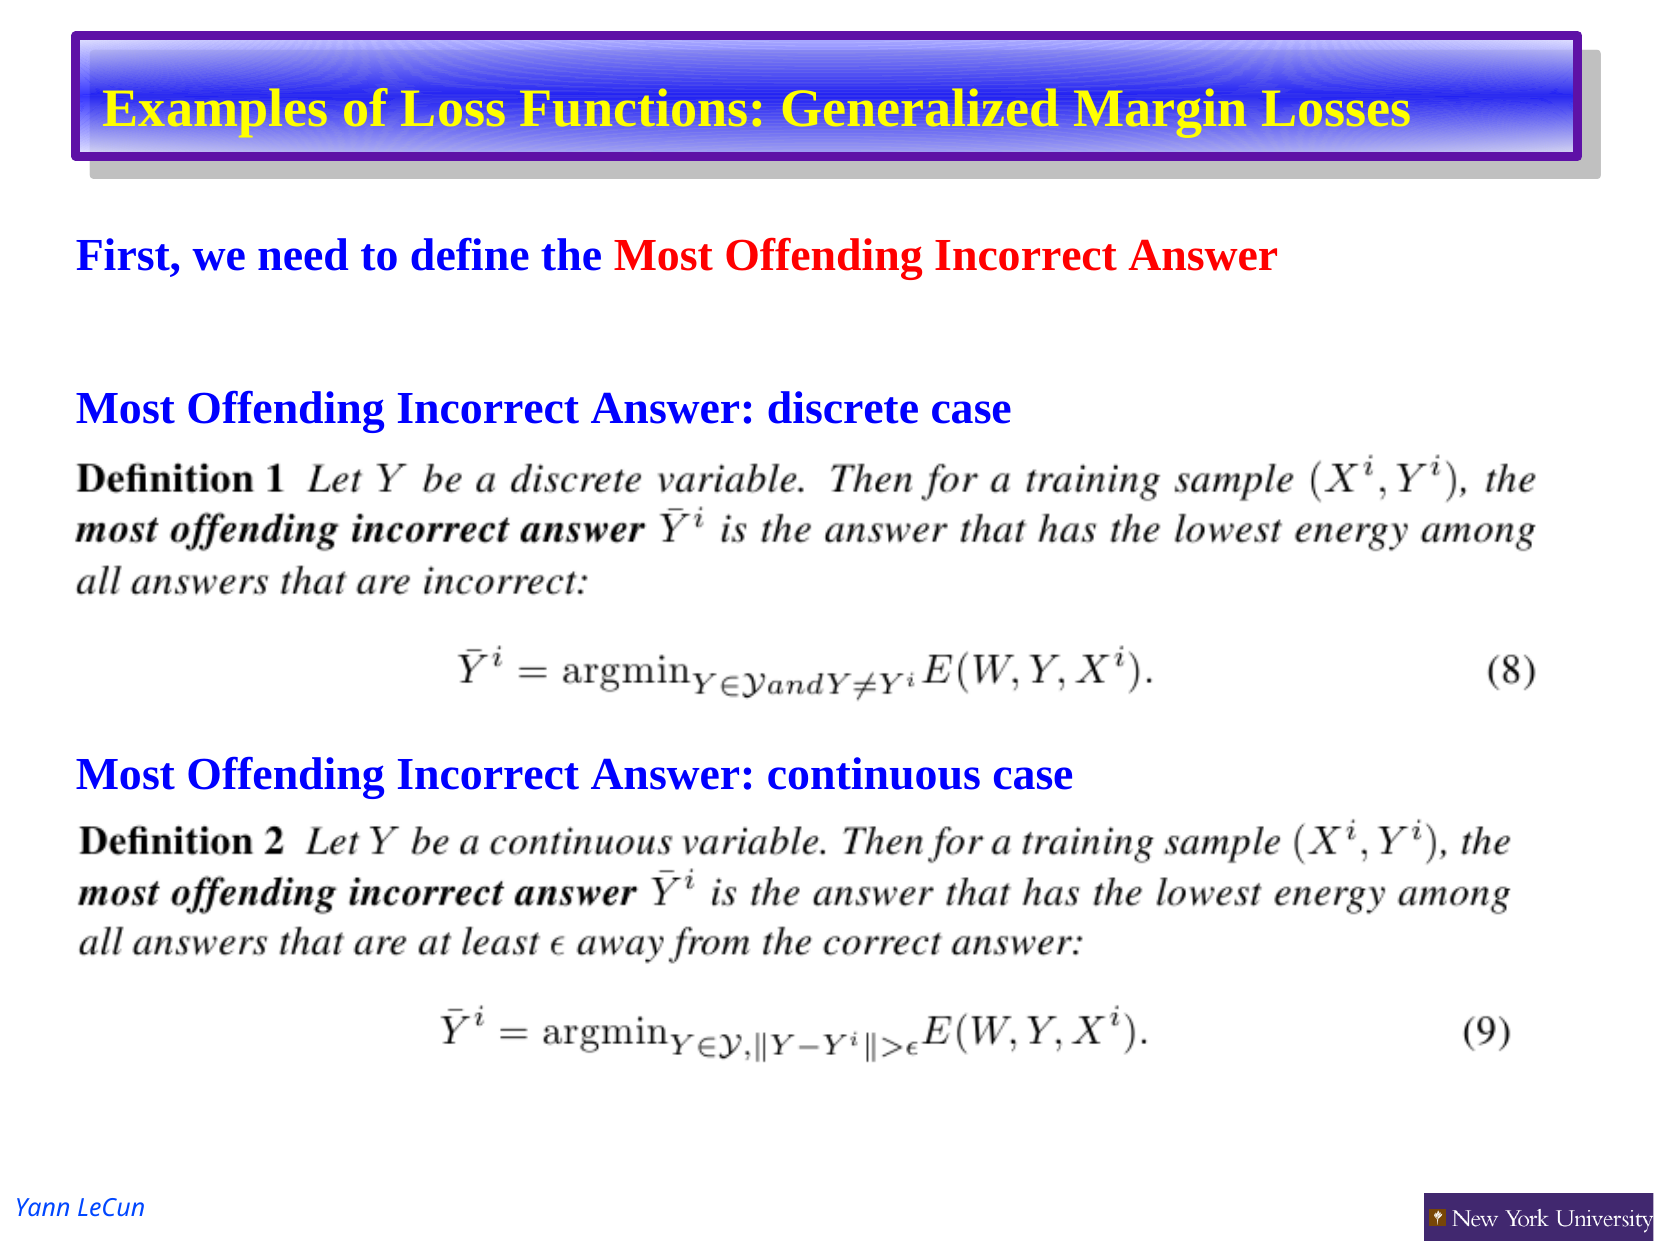

# Examples of Loss Functions: Generalized Margin Losses
First, we need to define the Most Offending Incorrect Answer
Most Offending Incorrect Answer: discrete case
Most Offending Incorrect Answer: continuous case